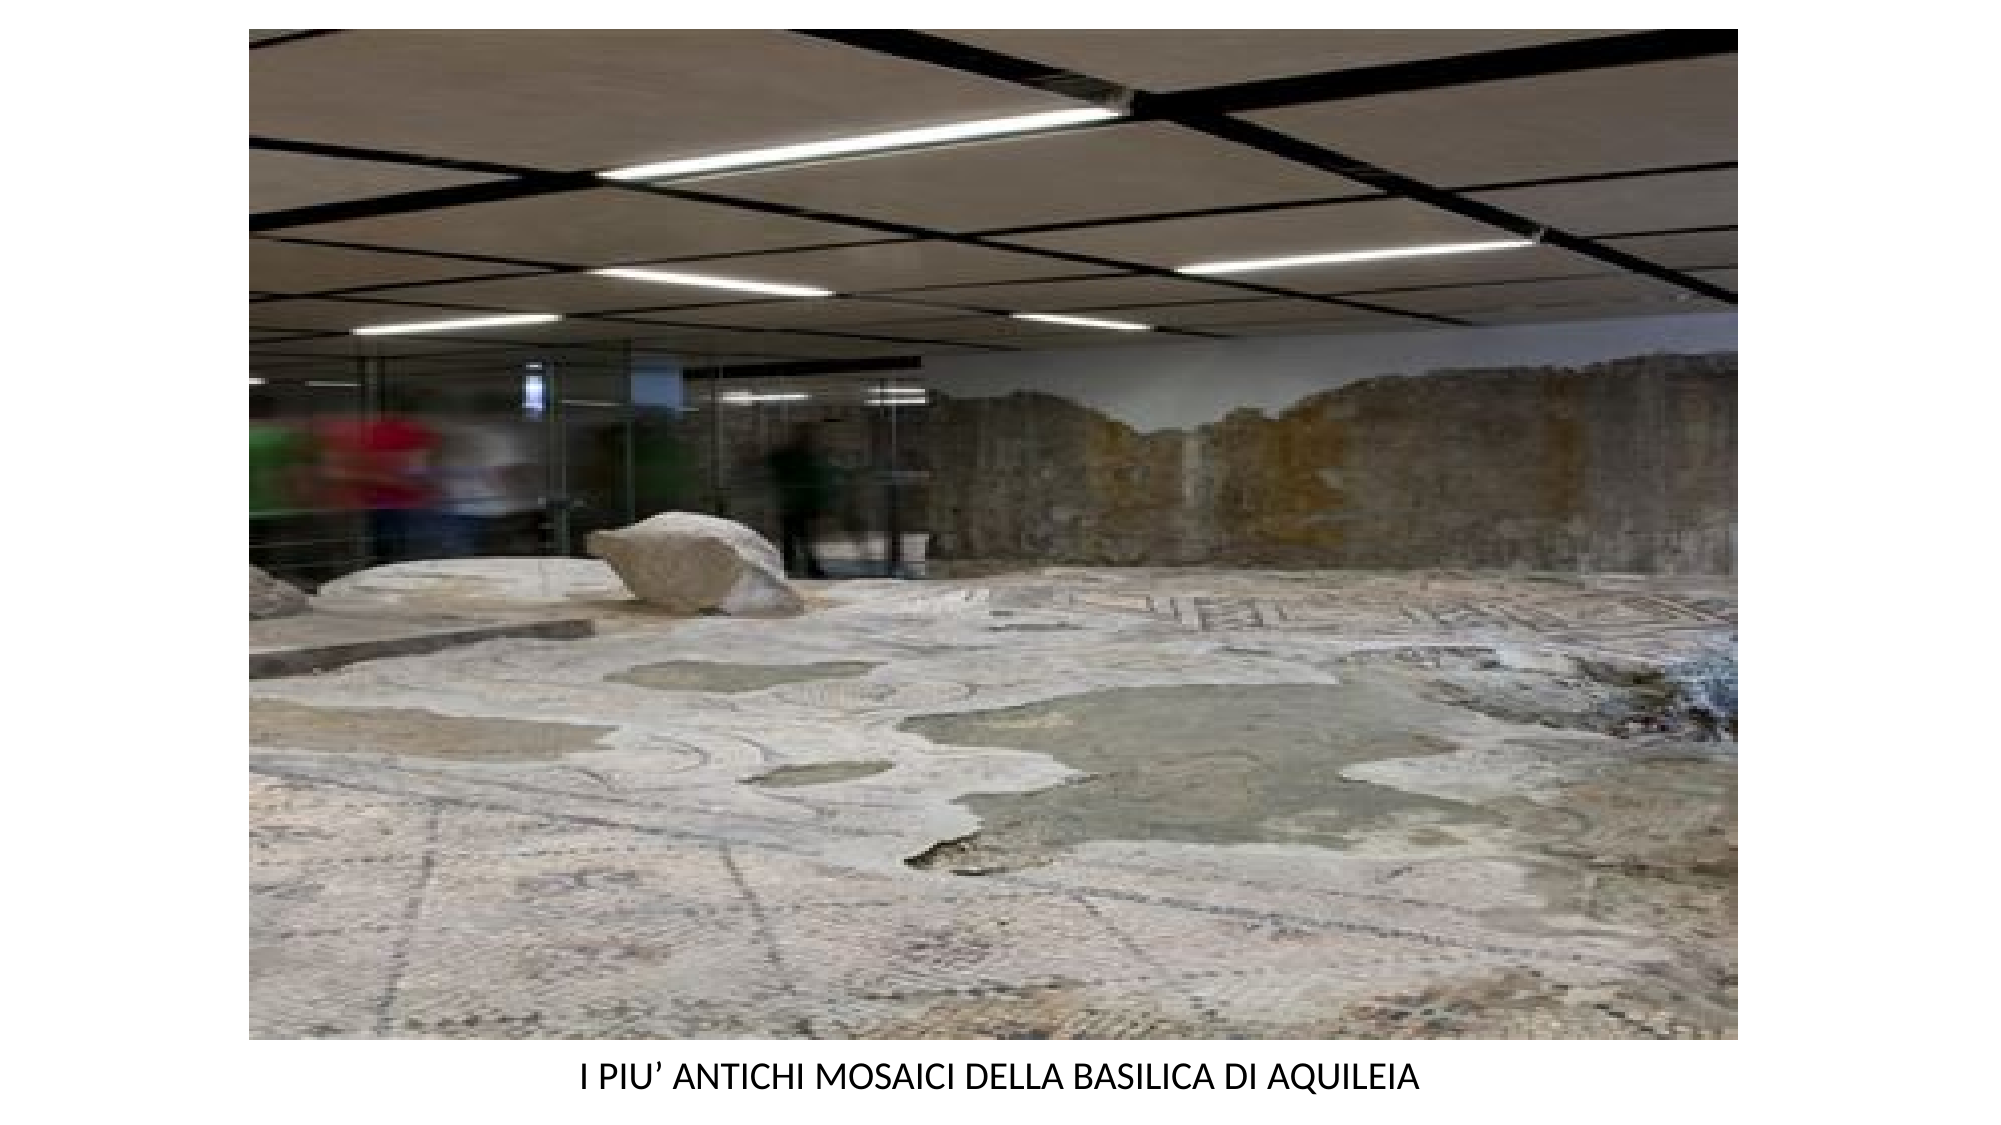

#
I PIU’ ANTICHI MOSAICI DELLA BASILICA DI AQUILEIA